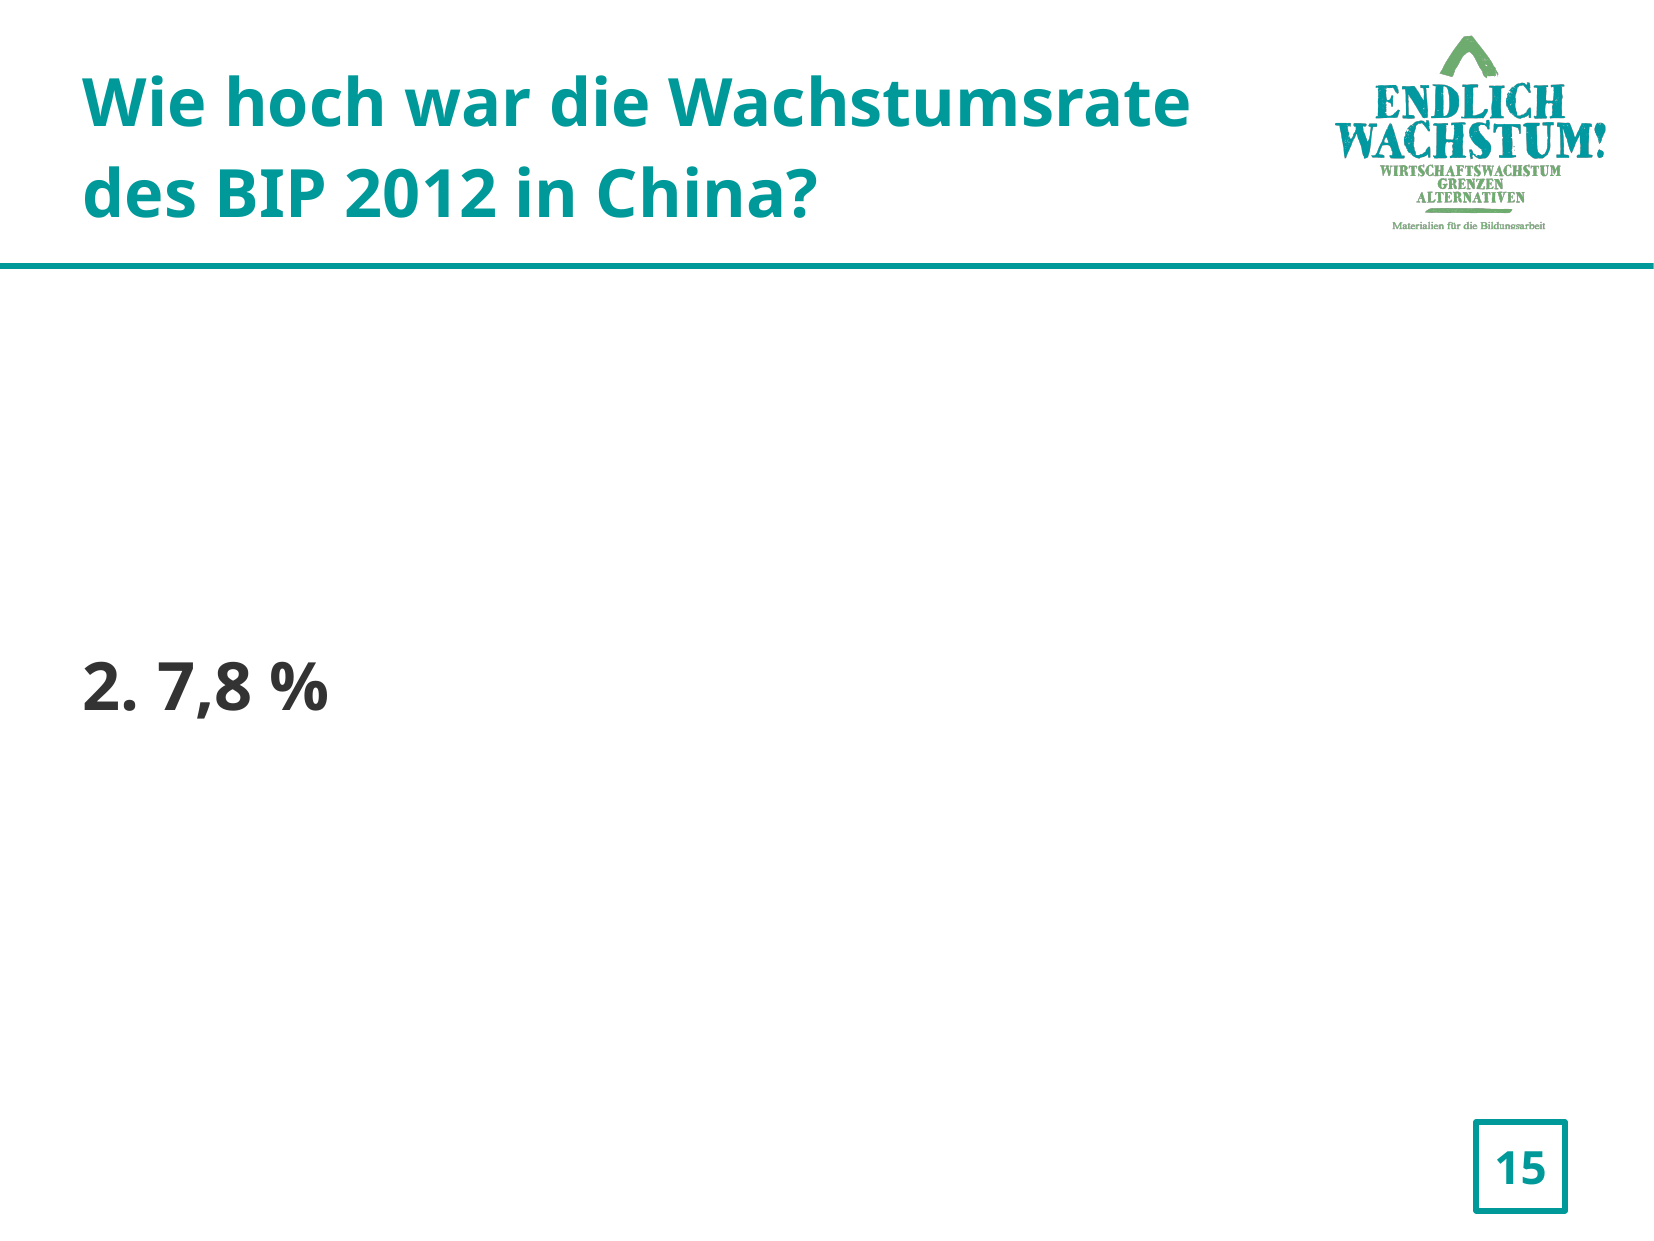

# Wie hoch war die Wachstumsrate des BIP 2012 in China?
2. 7,8 %
15